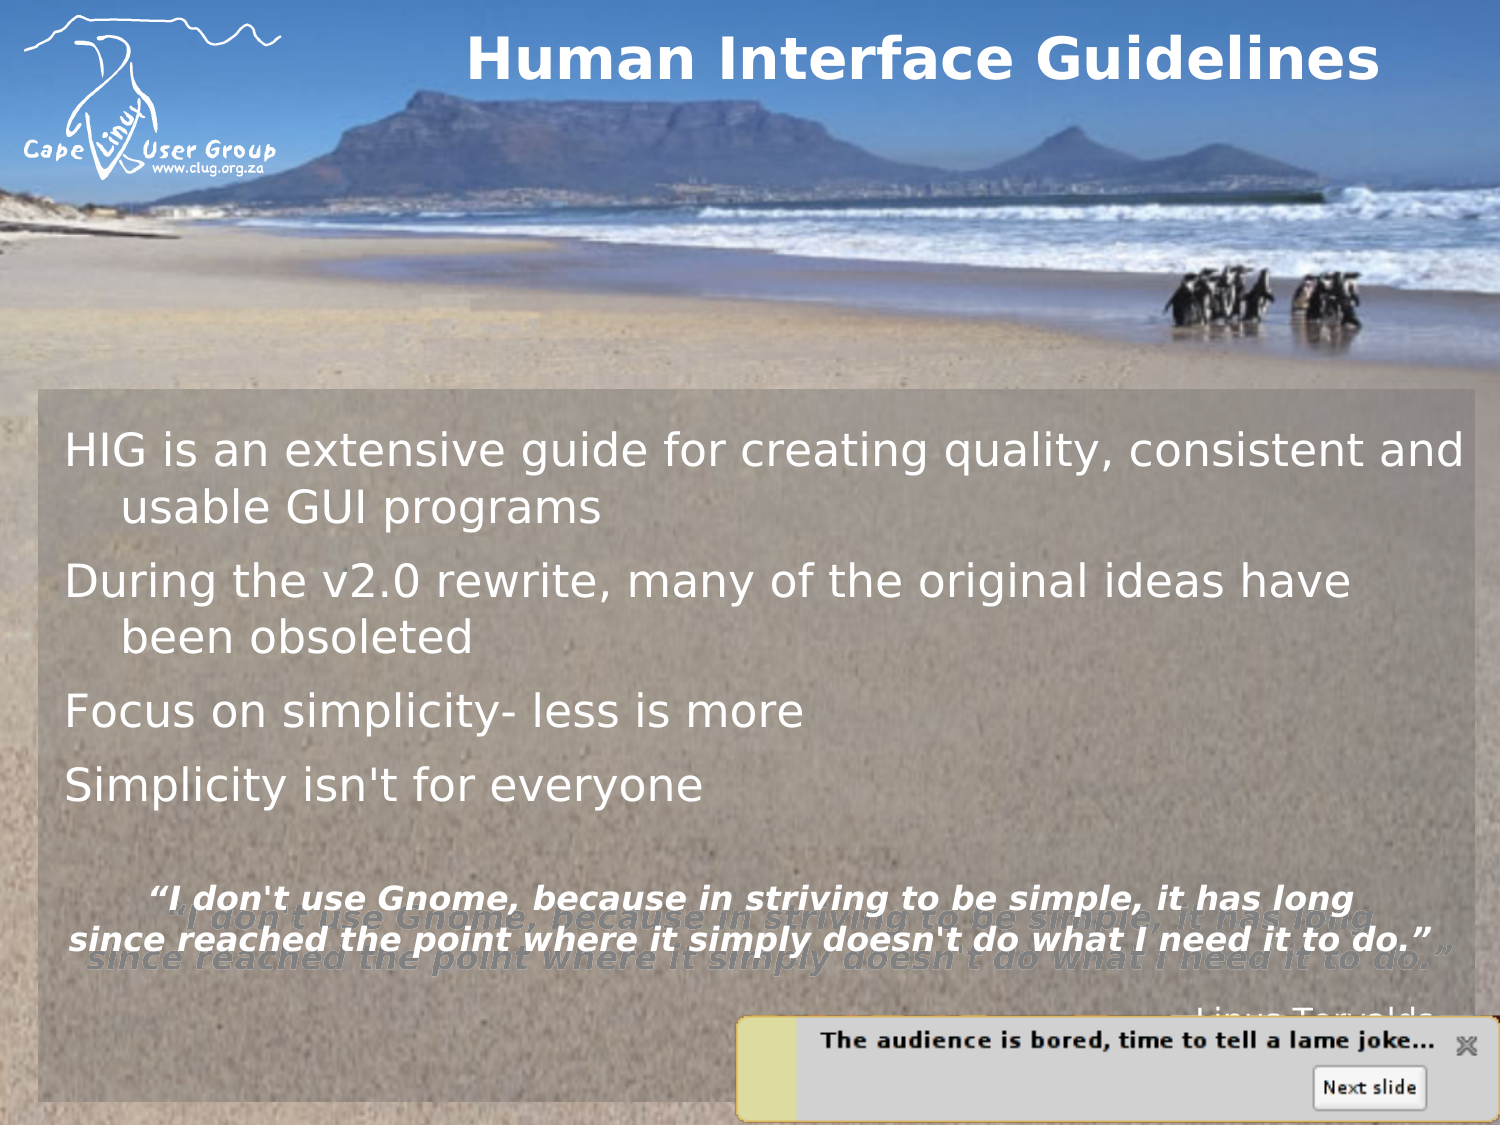

# Human Interface Guidelines
HIG is an extensive guide for creating quality, consistent and usable GUI programs
During the v2.0 rewrite, many of the original ideas have been obsoleted
Focus on simplicity- less is more
Simplicity isn't for everyone
“I don't use Gnome, because in striving to be simple, it has long
since reached the point where it simply doesn't do what I need it to do.”
-Linus Torvalds